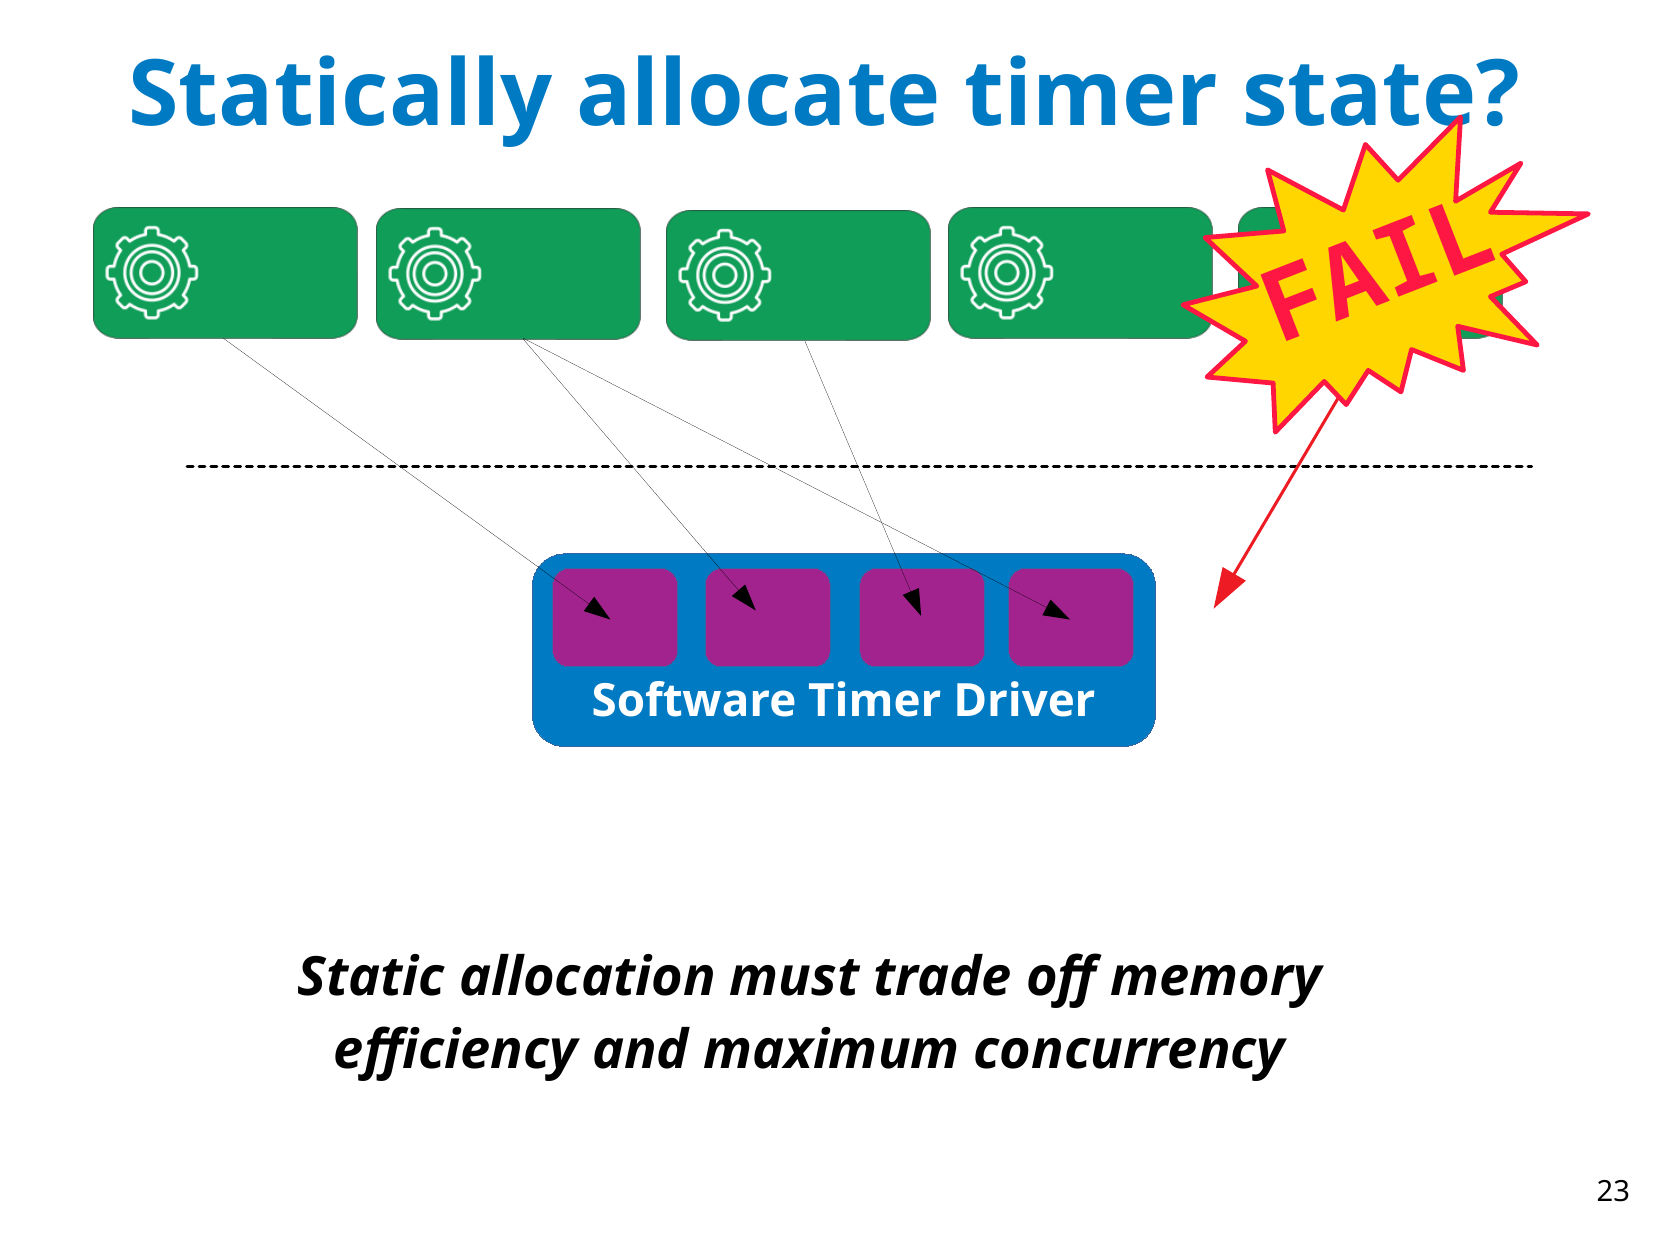

Statically allocate timer state?
FAIL
Software Timer Driver
Static allocation must trade off memory efficiency and maximum concurrency
23